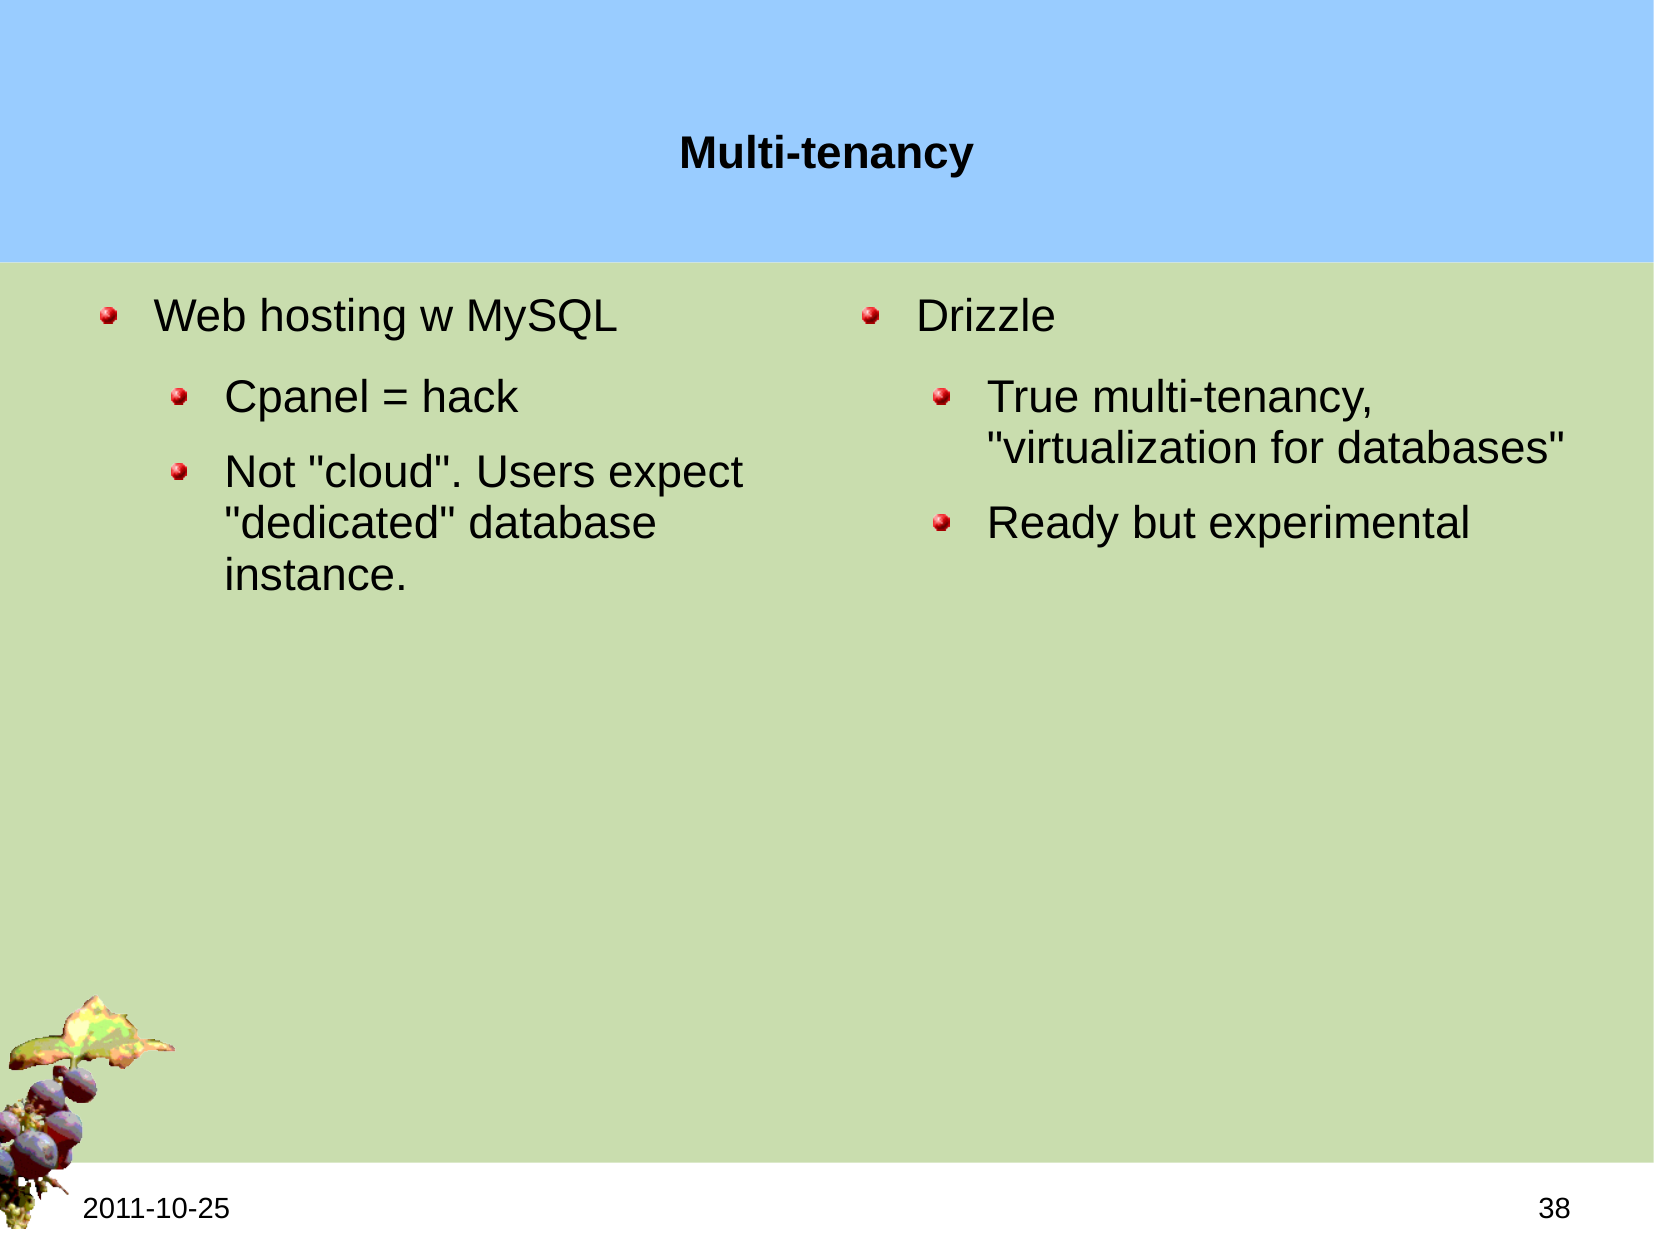

# Multi-tenancy
Web hosting w MySQL
Cpanel = hack
Not "cloud". Users expect "dedicated" database instance.
Drizzle
True multi-tenancy, "virtualization for databases"
Ready but experimental
2011-10-25
38